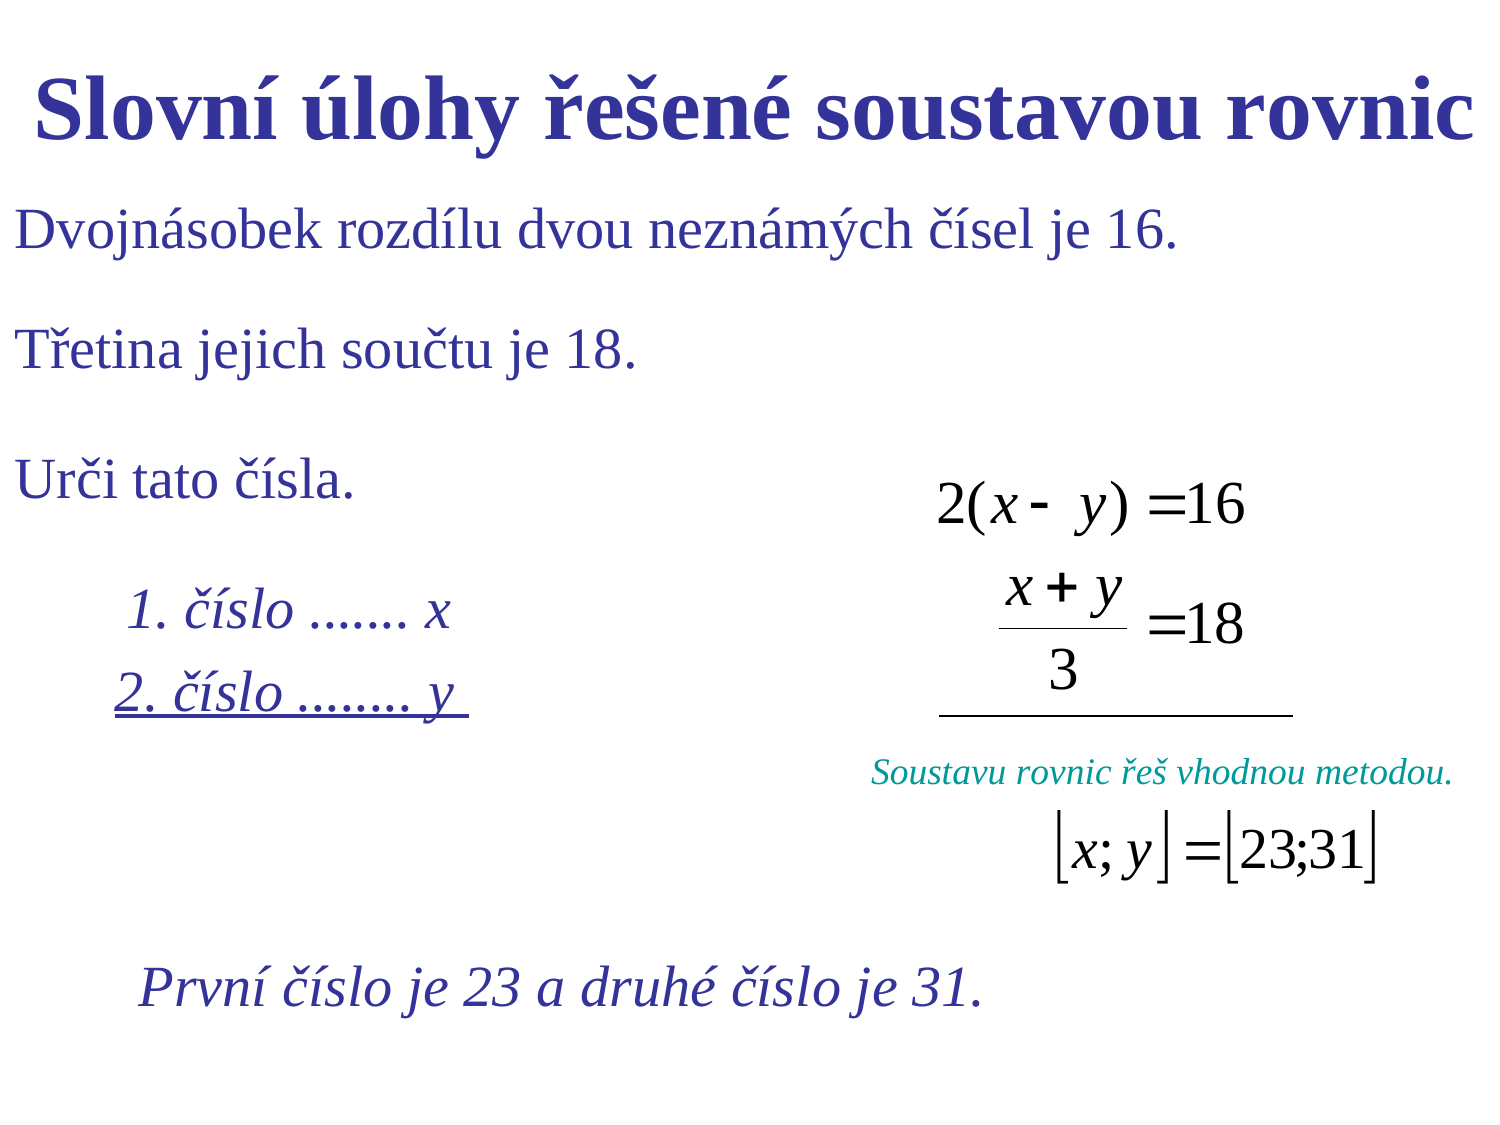

Slovní úlohy řešené soustavou rovnic
Dvojnásobek rozdílu dvou neznámých čísel je 16.
Třetina jejich součtu je 18.
Urči tato čísla.
1. číslo ....... x
2. číslo ........ y
Soustavu rovnic řeš vhodnou metodou.
První číslo je 23 a druhé číslo je 31.